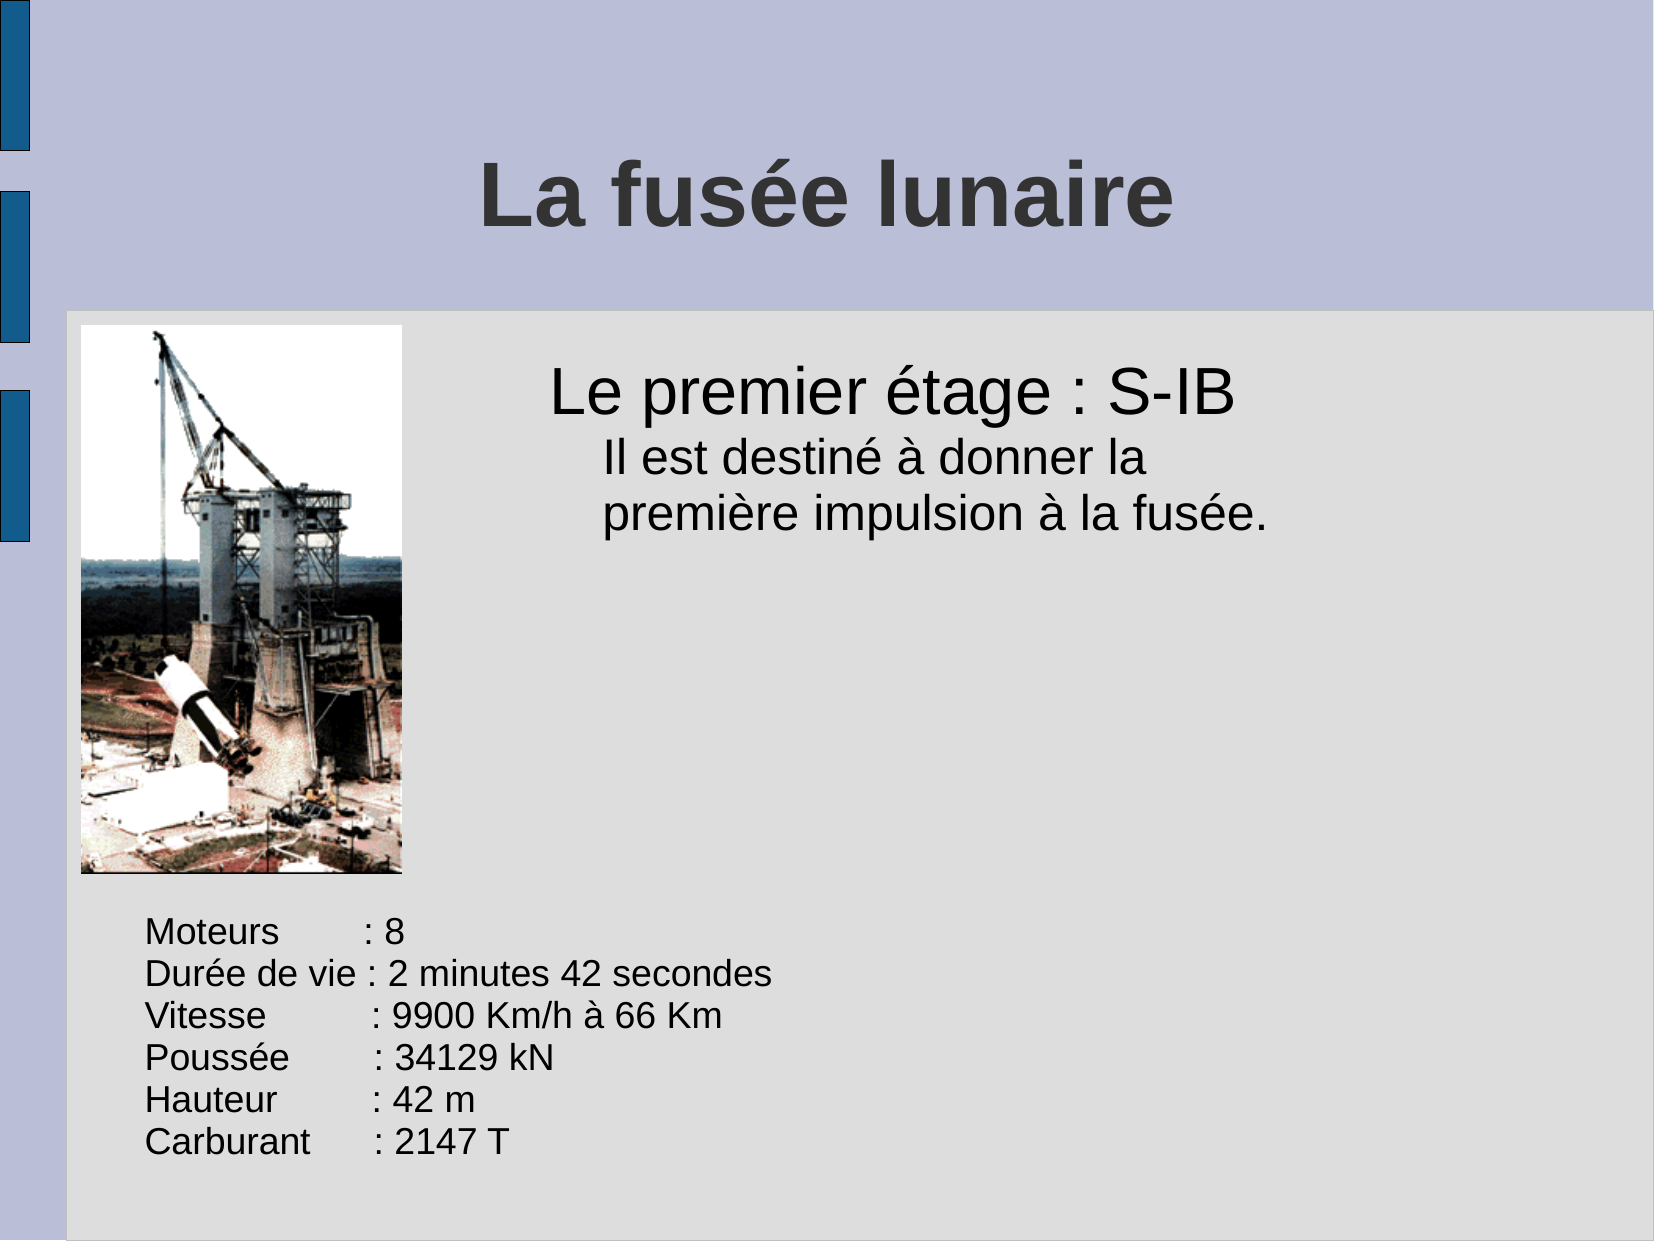

La fusée lunaire
# Le premier étage : S-IB Il est destiné à donner la première impulsion à la fusée.
Moteurs : 8
Durée de vie : 2 minutes 42 secondes
Vitesse : 9900 Km/h à 66 Km
Poussée : 34129 kN
Hauteur : 42 m
Carburant : 2147 T